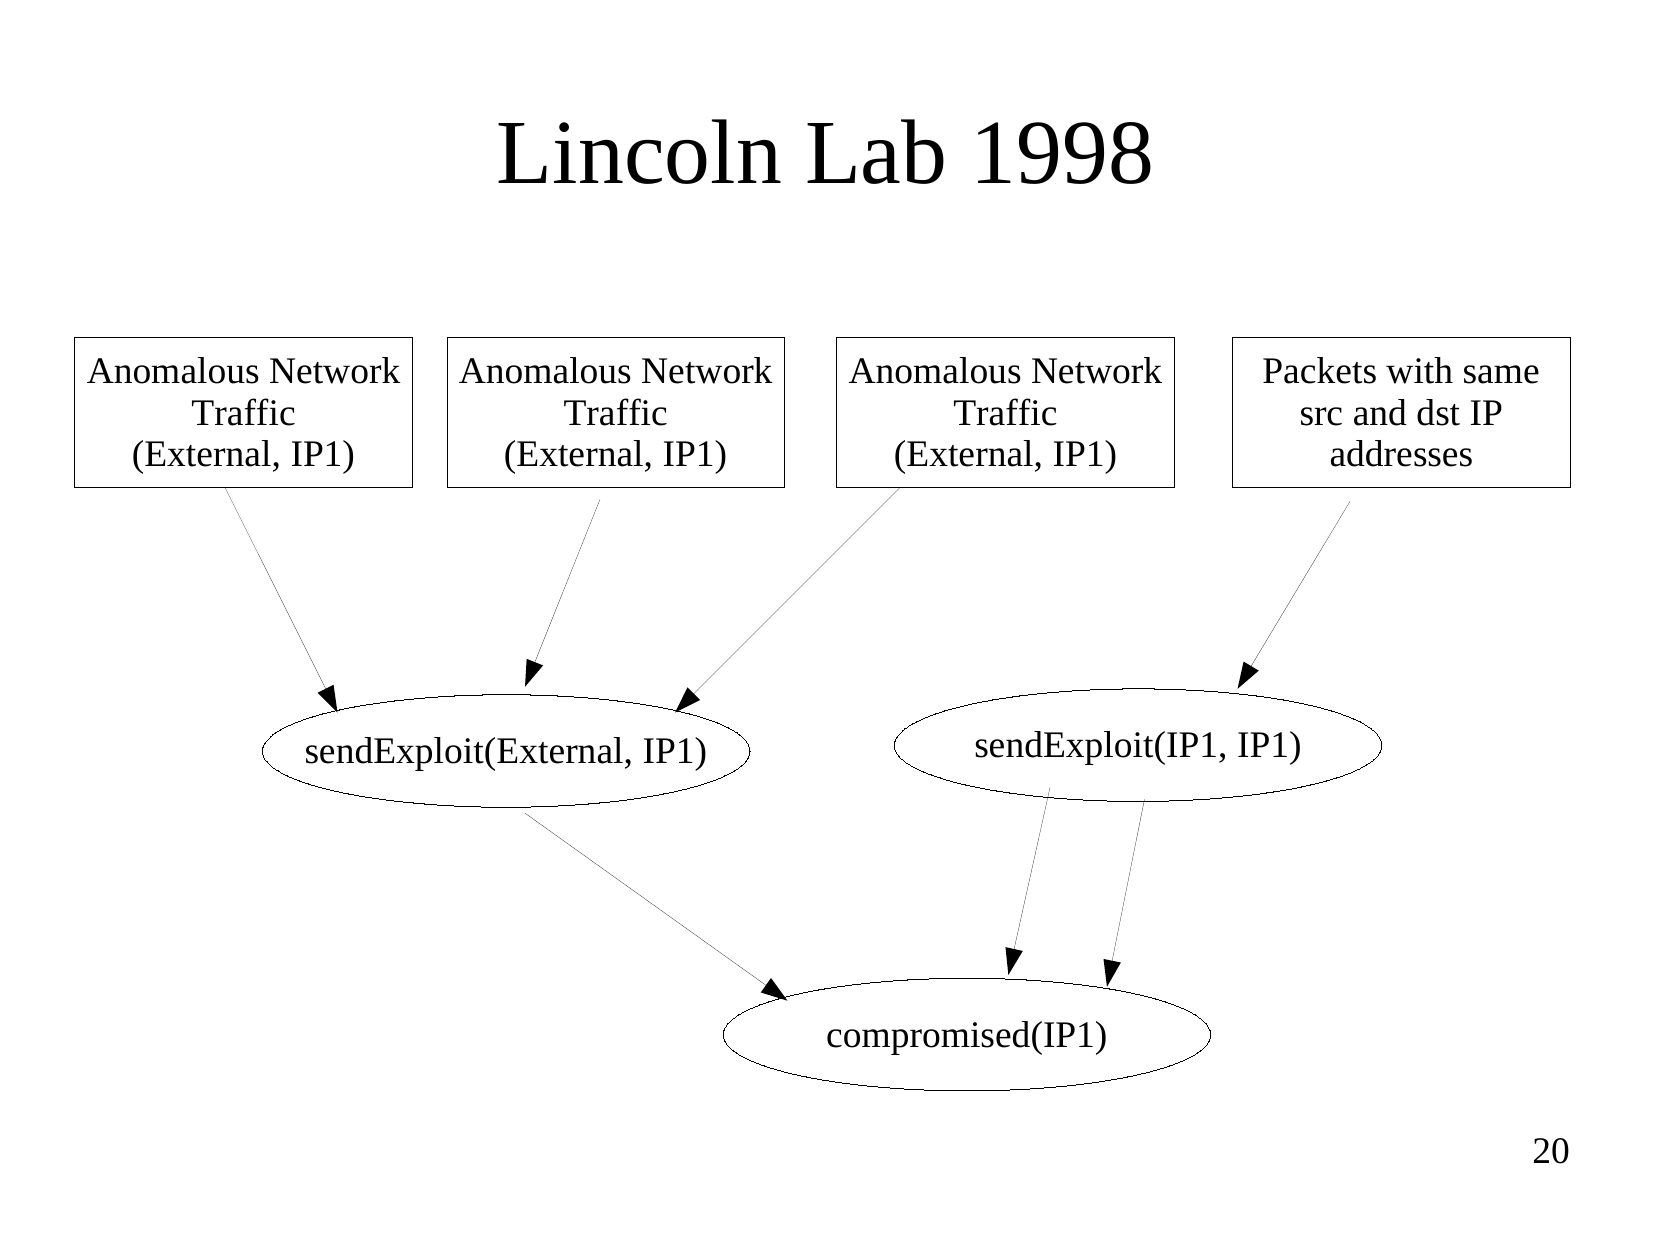

# Lincoln Lab 1998
Anomalous Network
Traffic
(External, IP1)
Anomalous Network
Traffic
(External, IP1)
Anomalous Network
Traffic
(External, IP1)
Packets with same
src and dst IP
addresses
sendExploit(IP1, IP1)
sendExploit(External, IP1)
compromised(IP1)
20